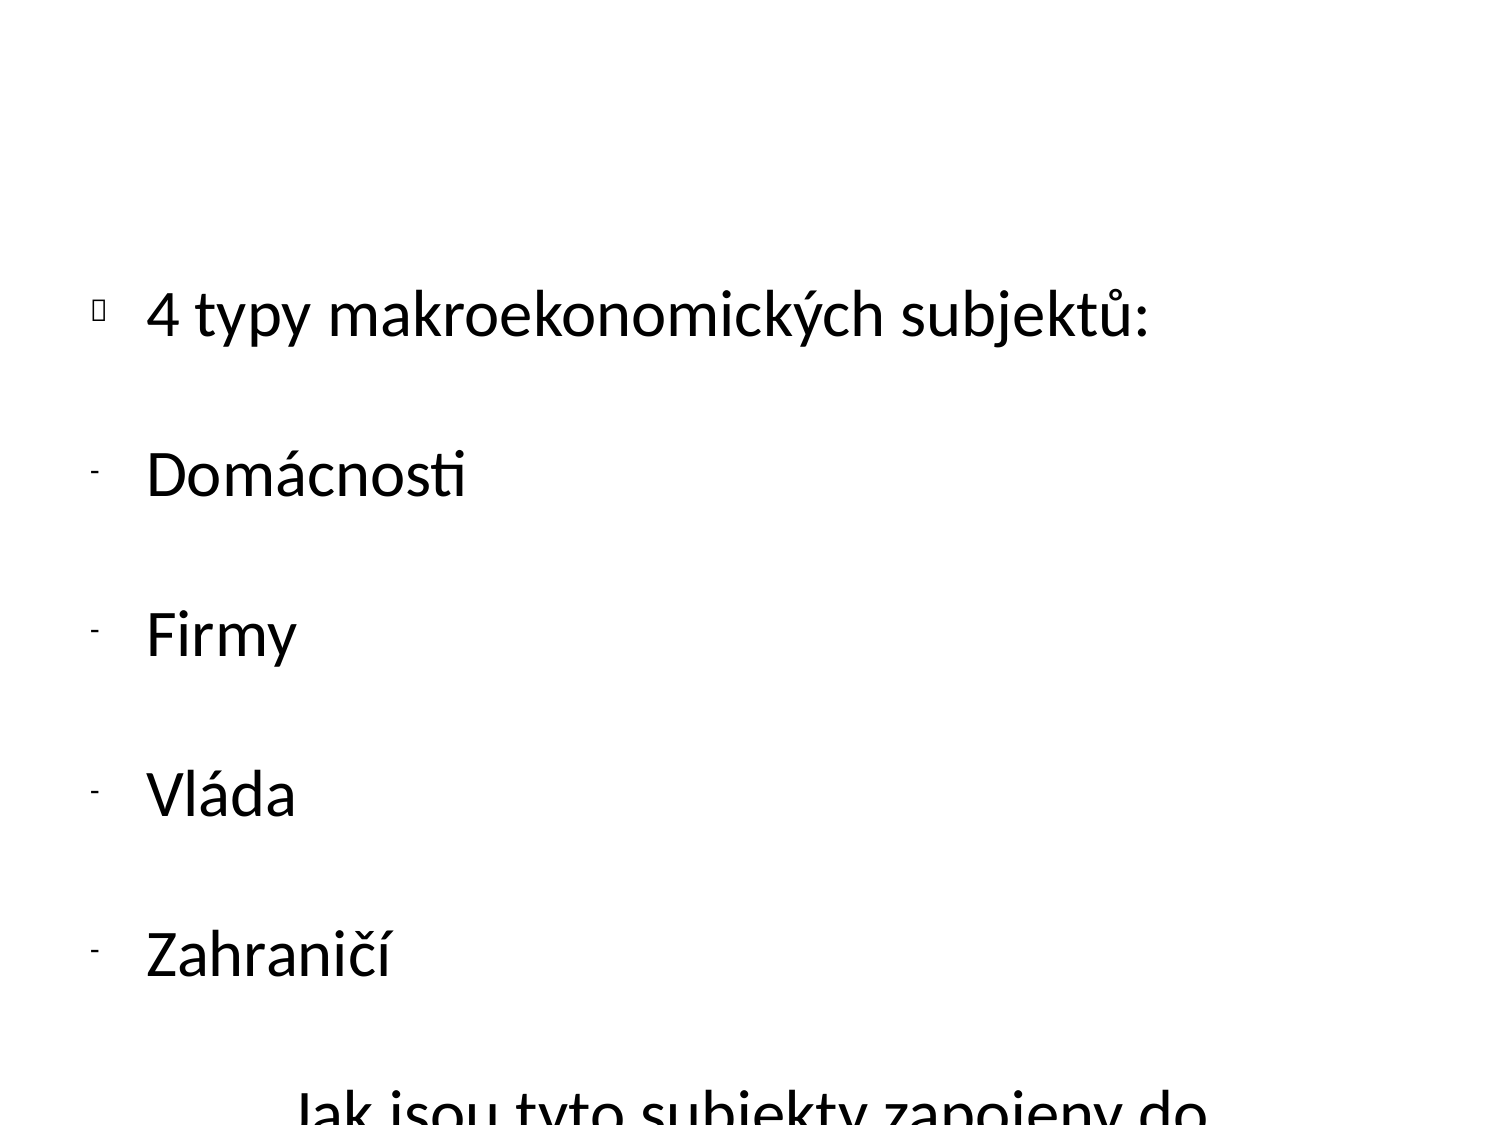

#
4 typy makroekonomických subjektů:
Domácnosti
Firmy
Vláda
Zahraničí
Jak jsou tyto subjekty zapojeny do makroekonomického koloběhu?